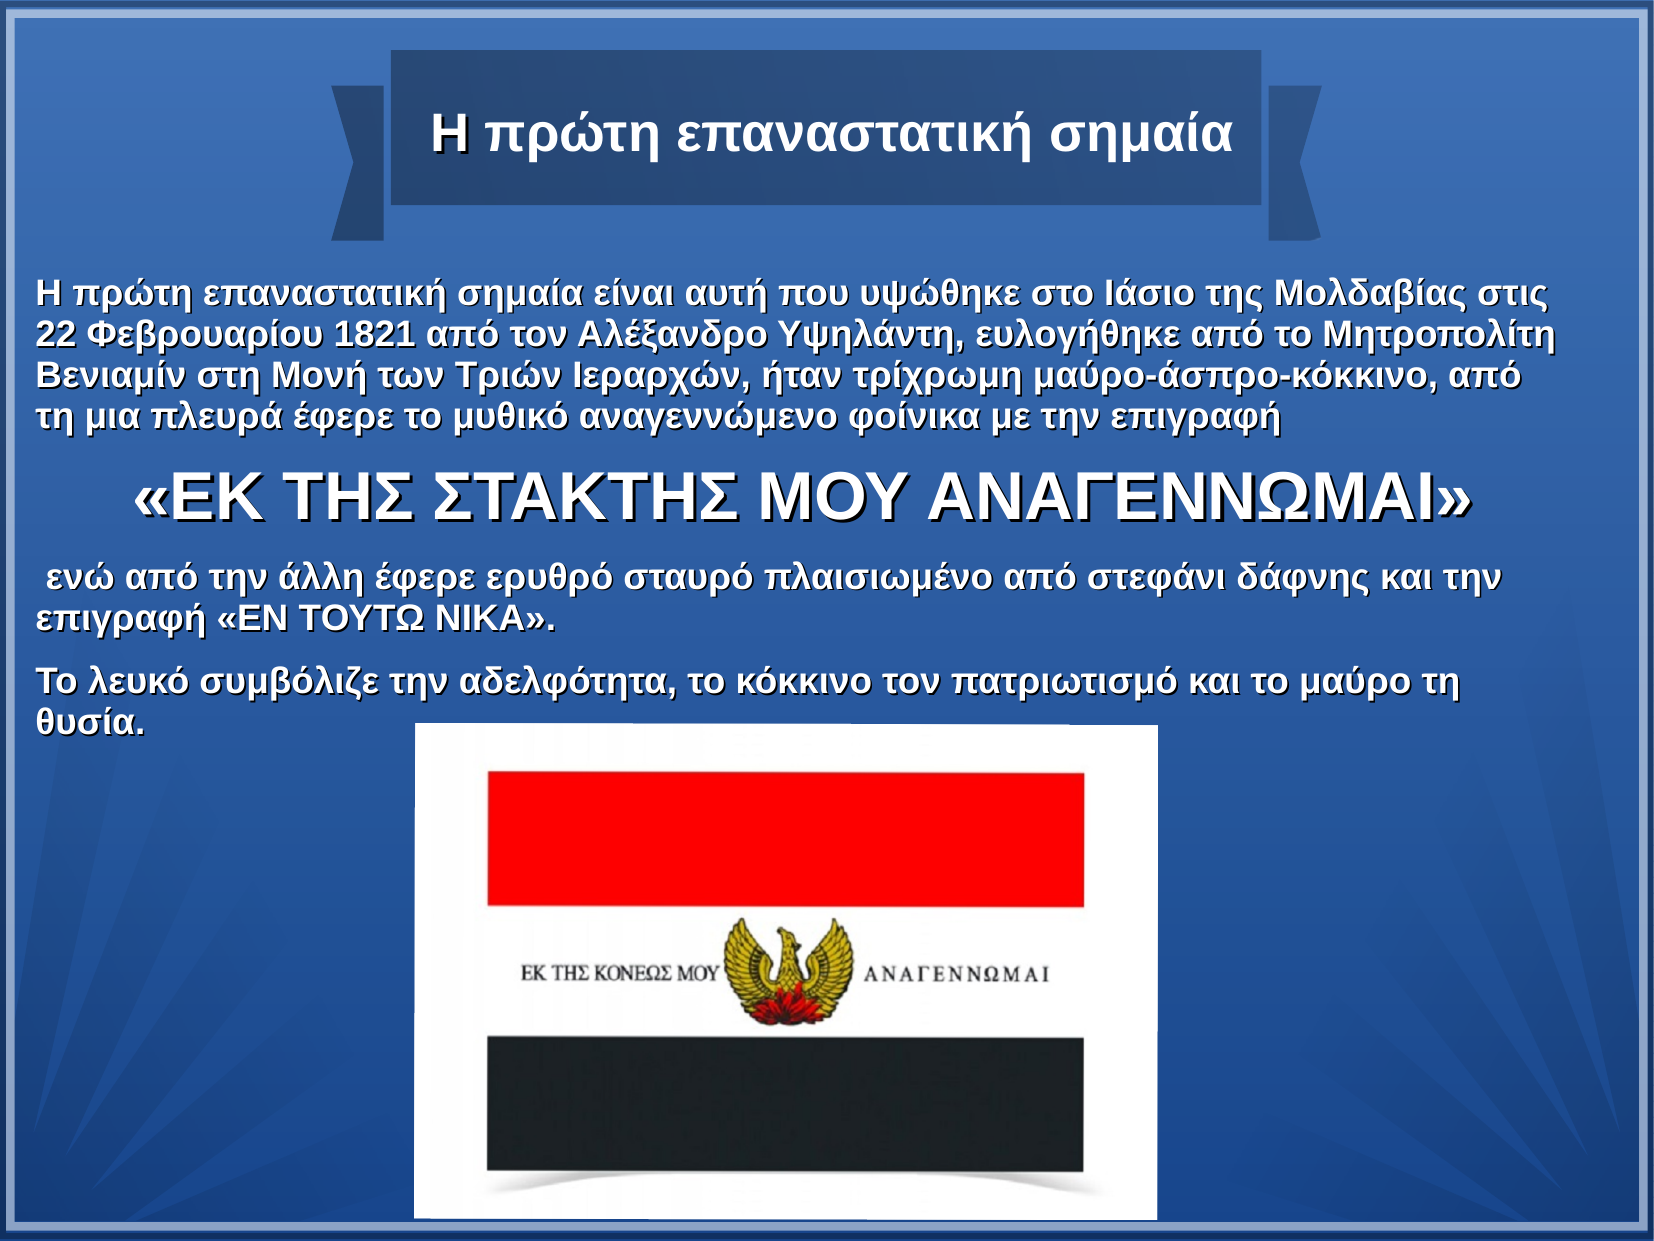

Η πρώτη επαναστατική σημαία
# Η πρώτη επαναστατική σημαία είναι αυτή που υψώθηκε στο Ιάσιο της Μολδαβίας στις 22 Φεβρουαρίου 1821 από τον Αλέξανδρο Υψηλάντη, ευλογήθηκε από το Μητροπολίτη Βενιαμίν στη Μονή των Τριών Ιεραρχών, ήταν τρίχρωμη μαύρο-άσπρο-κόκκινο, από τη μια πλευρά έφερε το μυθικό αναγεννώμενο φοίνικα με την επιγραφή
«ΕΚ ΤΗΣ ΣΤΑΚΤΗΣ ΜΟΥ ΑΝΑΓΕΝΝΩΜΑΙ»
 ενώ από την άλλη έφερε ερυθρό σταυρό πλαισιωμένο από στεφάνι δάφνης και την επιγραφή «ΕΝ ΤΟΥΤΩ ΝΙΚΑ».
Το λευκό συμβόλιζε την αδελφότητα, το κόκκινο τον πατριωτισμό και το μαύρο τη θυσία.